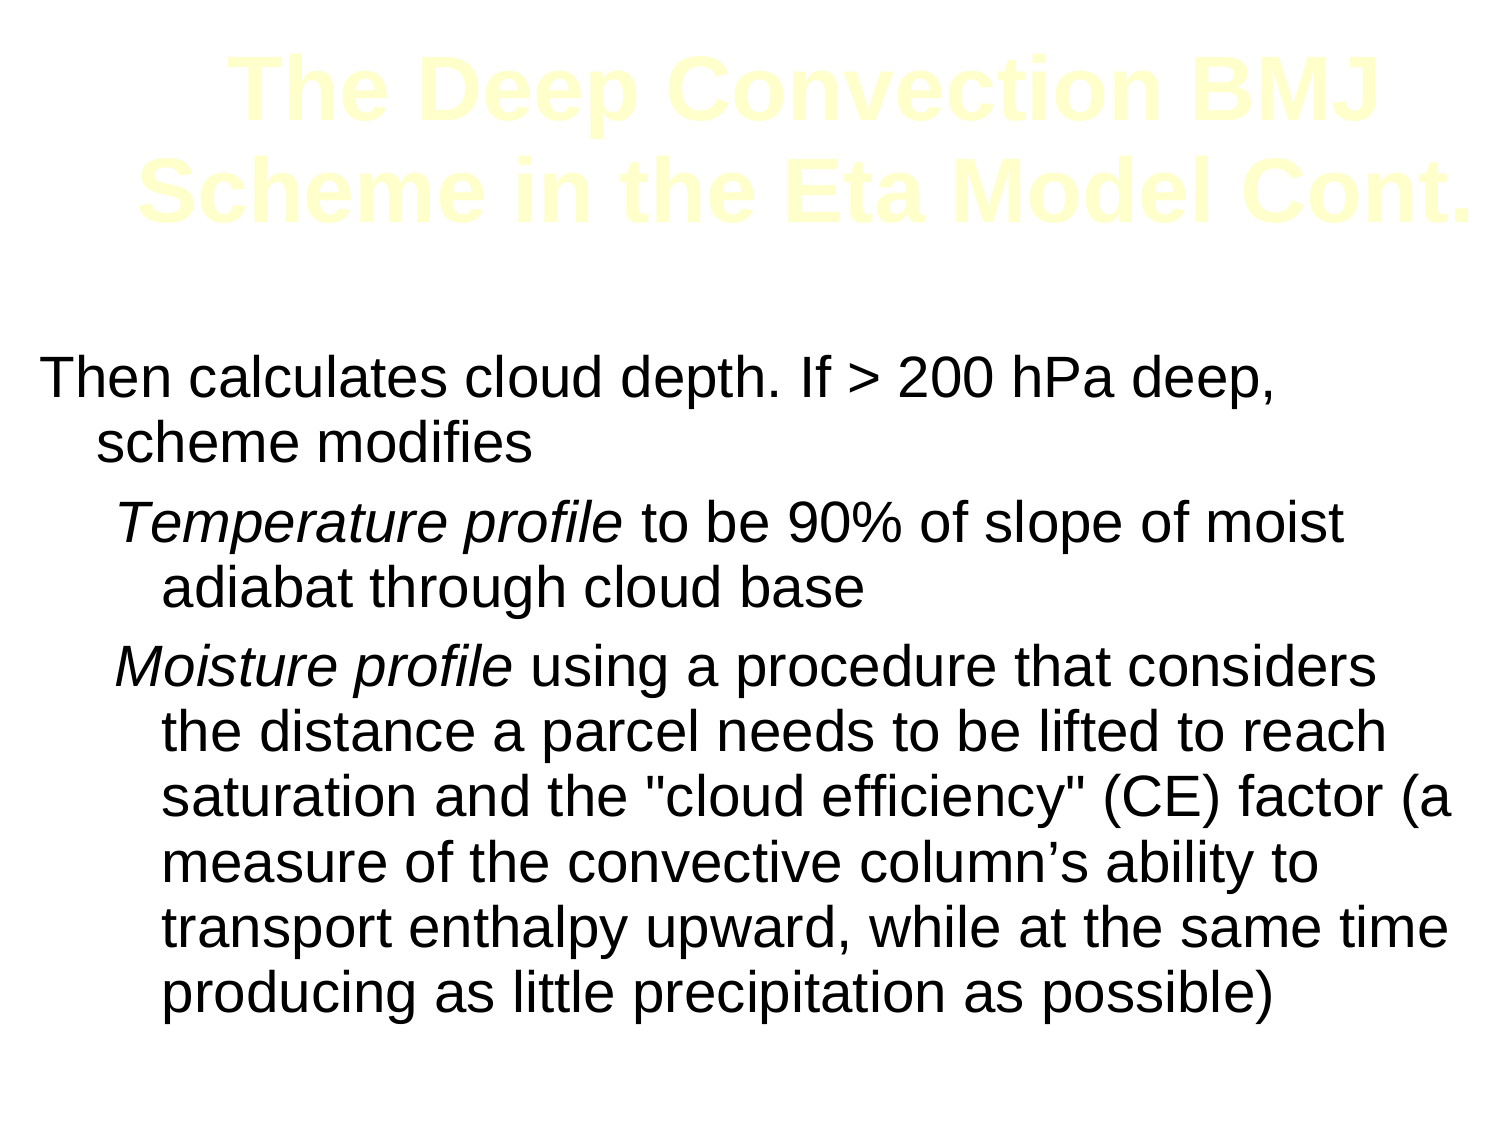

# The Deep Convection BMJ Scheme in the Eta Model Cont.
Then calculates cloud depth. If > 200 hPa deep, scheme modifies
Temperature profile to be 90% of slope of moist adiabat through cloud base
Moisture profile using a procedure that considers the distance a parcel needs to be lifted to reach saturation and the "cloud efficiency" (CE) factor (a measure of the convective column’s ability to transport enthalpy upward, while at the same time producing as little precipitation as possible)